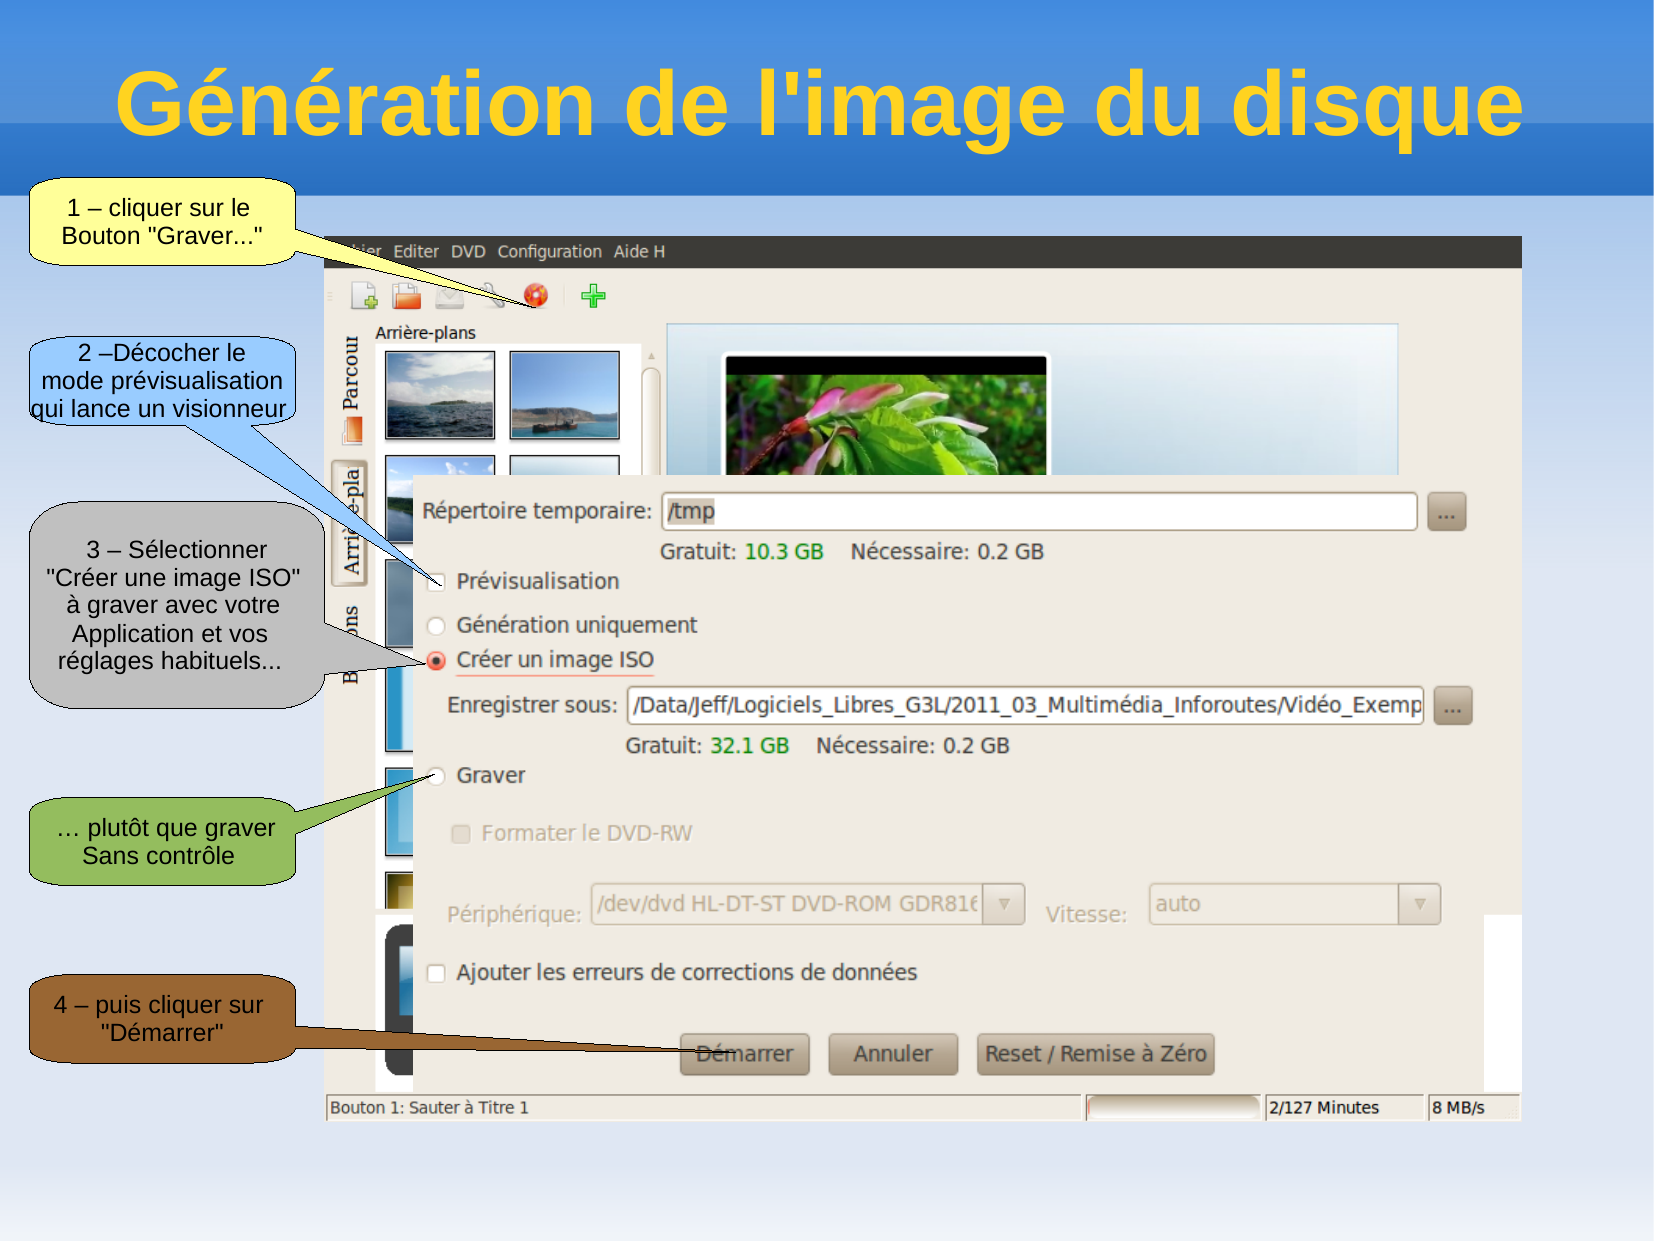

# Génération de l'image du disque
1 – cliquer sur le
Bouton "Graver..."
2 –Décocher le
mode prévisualisation
qui lance un visionneur
3 – Sélectionner
"Créer une image ISO"
à graver avec votre
Application et vos
réglages habituels...
 … plutôt que graver
Sans contrôle
4 – puis cliquer sur
"Démarrer"